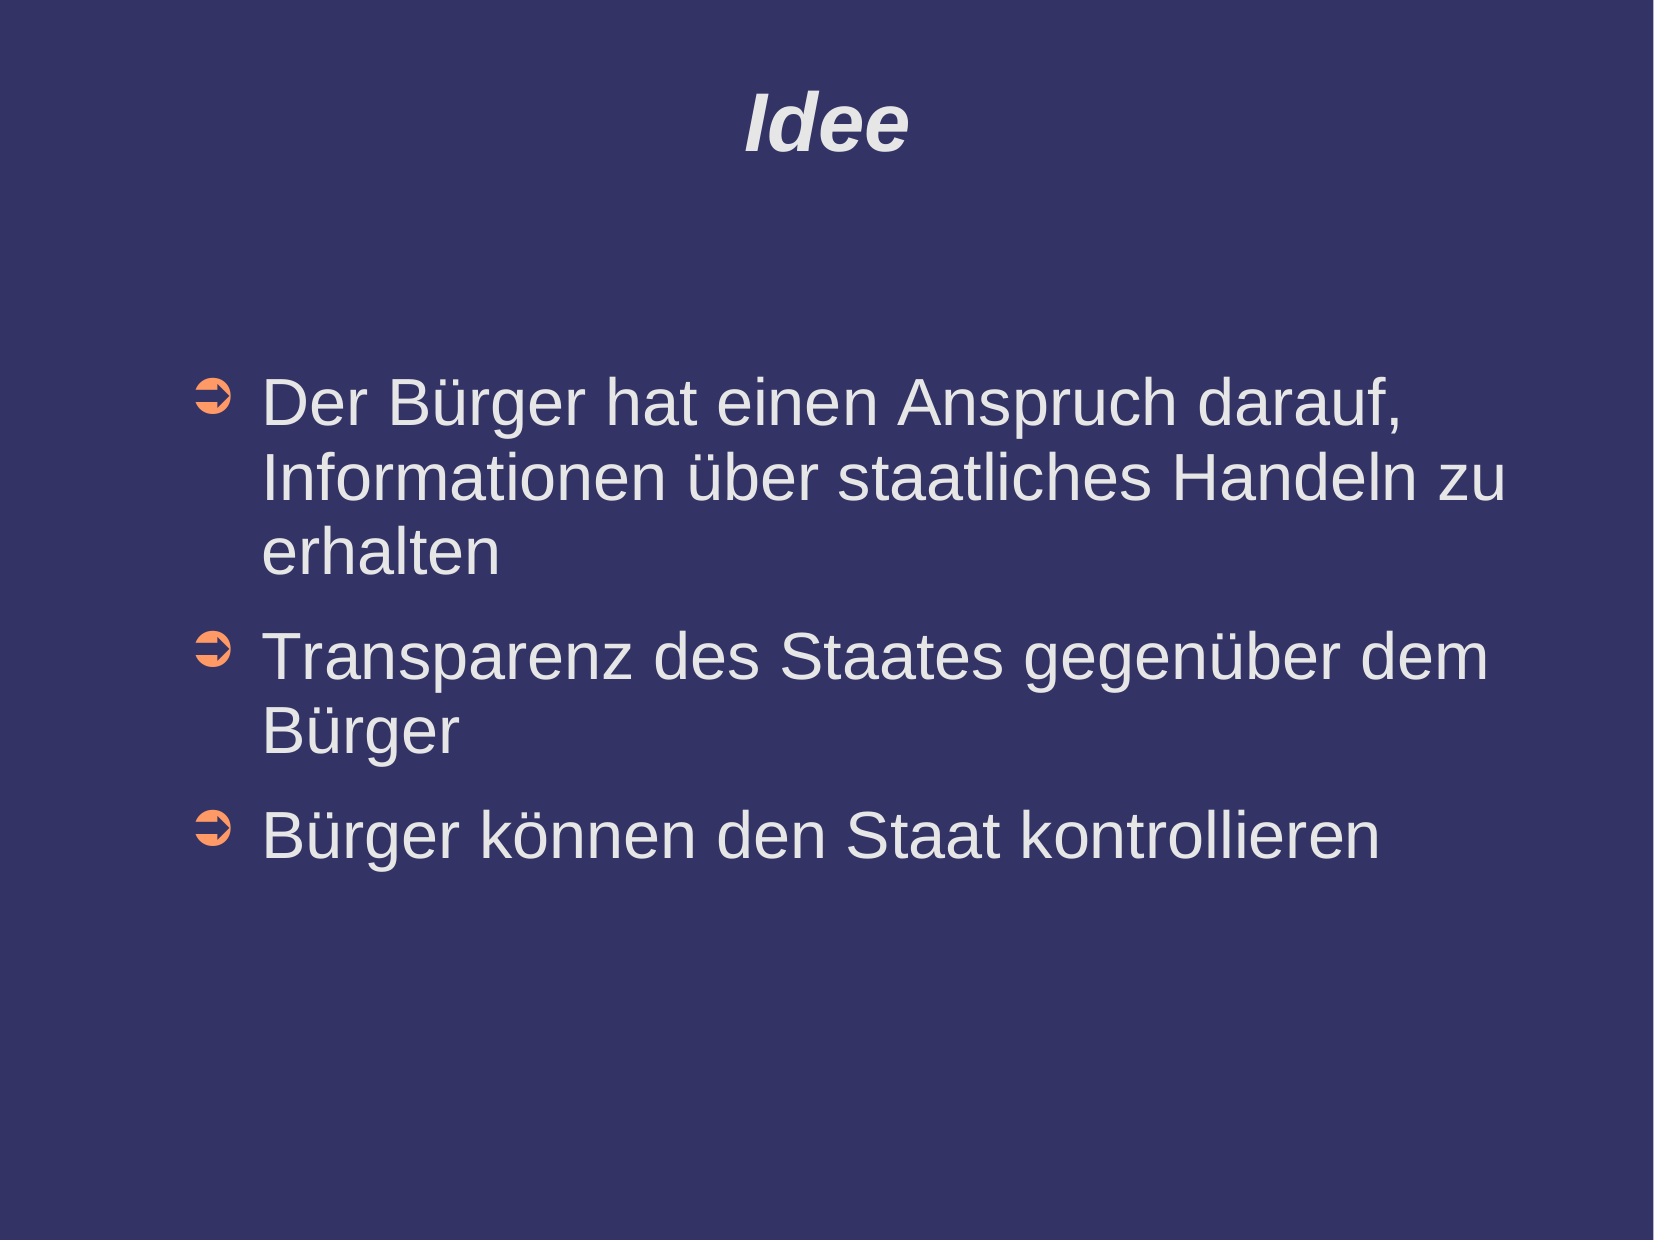

# Idee
Der Bürger hat einen Anspruch darauf, Informationen über staatliches Handeln zu erhalten
Transparenz des Staates gegenüber dem Bürger
Bürger können den Staat kontrollieren